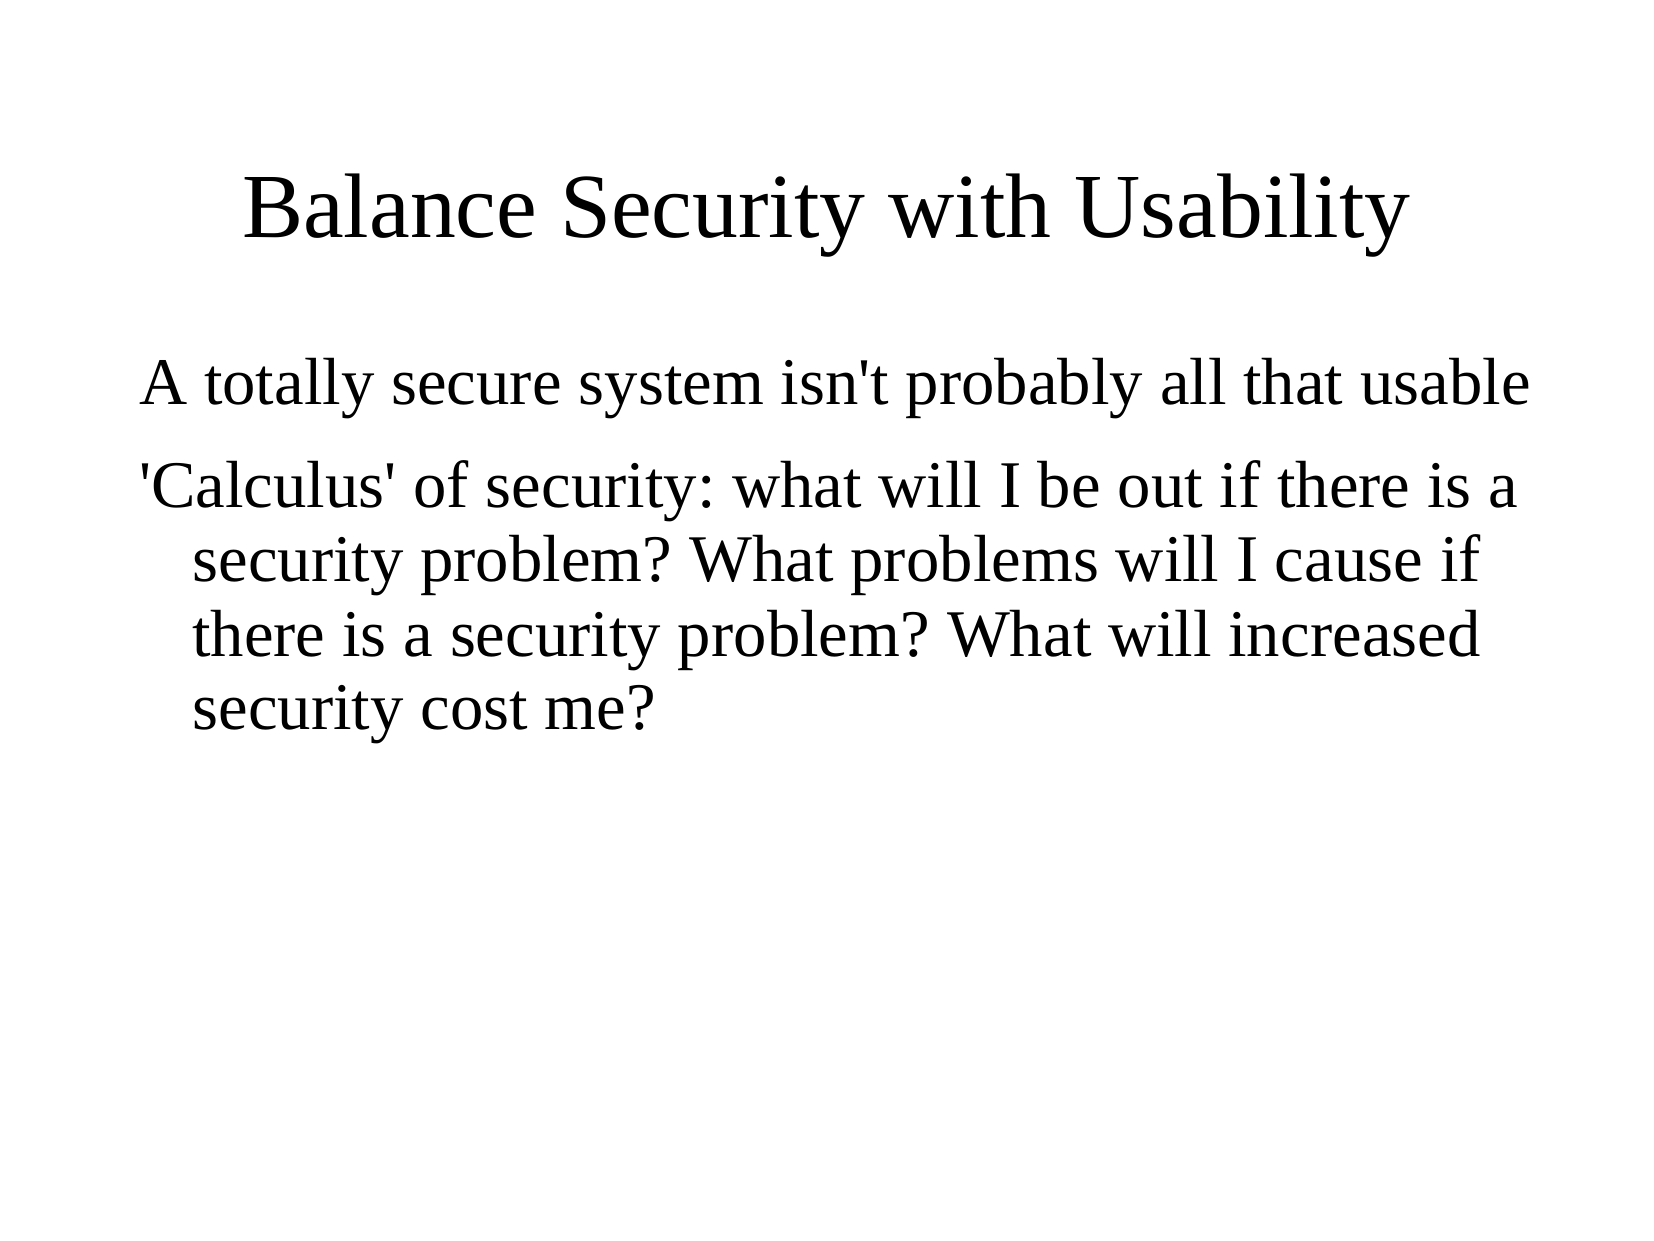

# Balance Security with Usability
A totally secure system isn't probably all that usable
'Calculus' of security: what will I be out if there is a security problem? What problems will I cause if there is a security problem? What will increased security cost me?